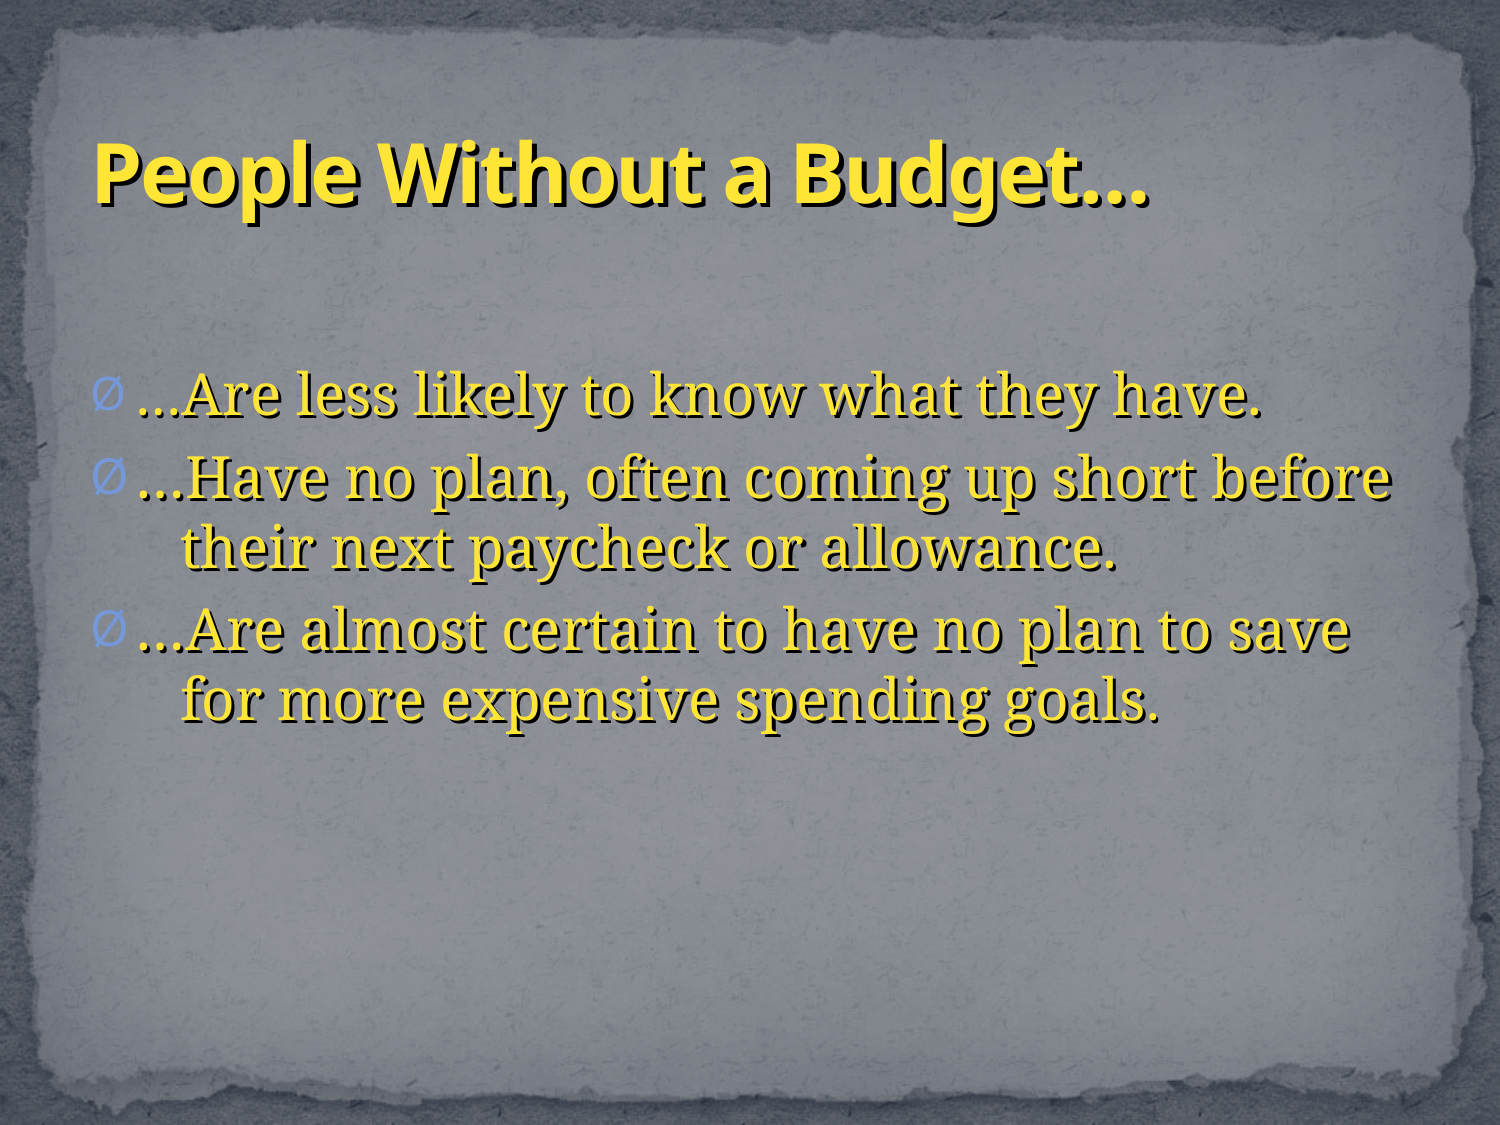

People Without a Budget…
…Are less likely to know what they have.
…Have no plan, often coming up short before their next paycheck or allowance.
…Are almost certain to have no plan to save for more expensive spending goals.